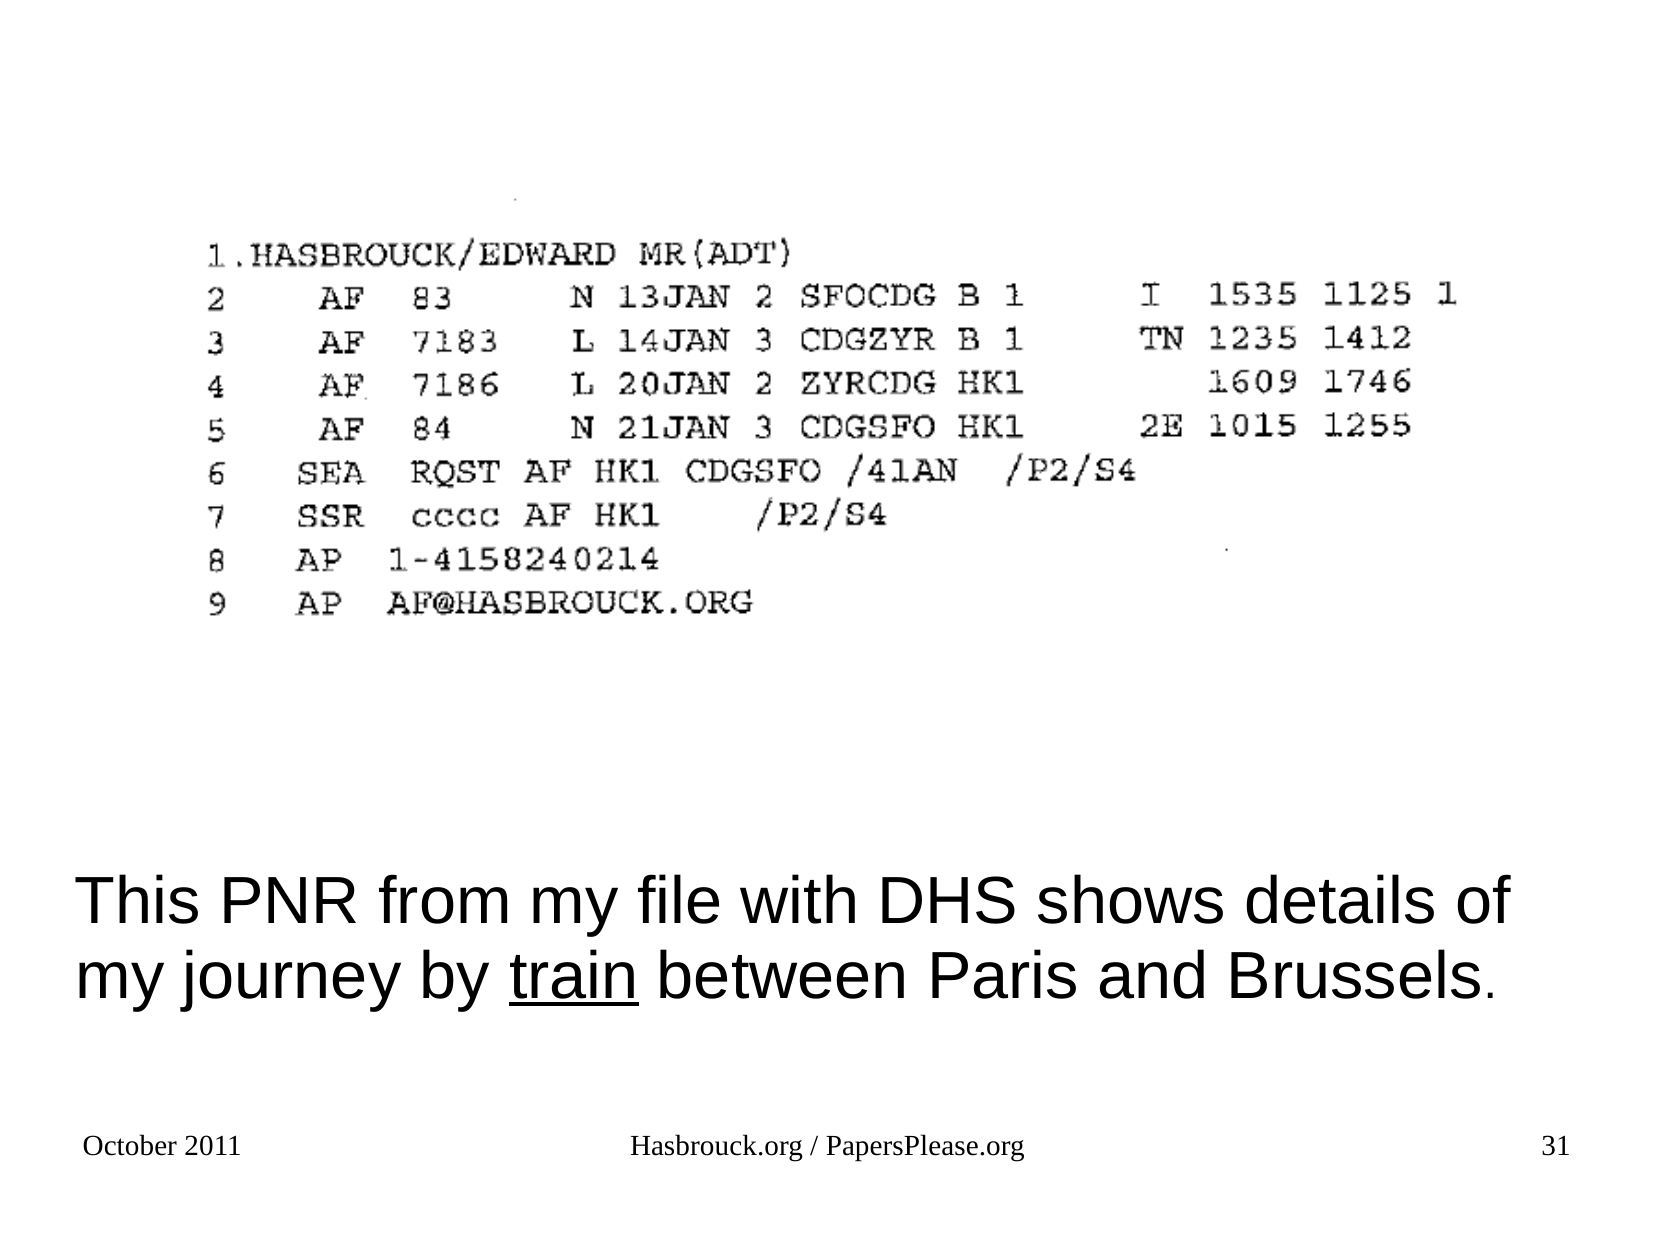

# This PNR from my file with DHS shows details of my journey by train between Paris and Brussels.
October 2011
Hasbrouck.org / PapersPlease.org
31